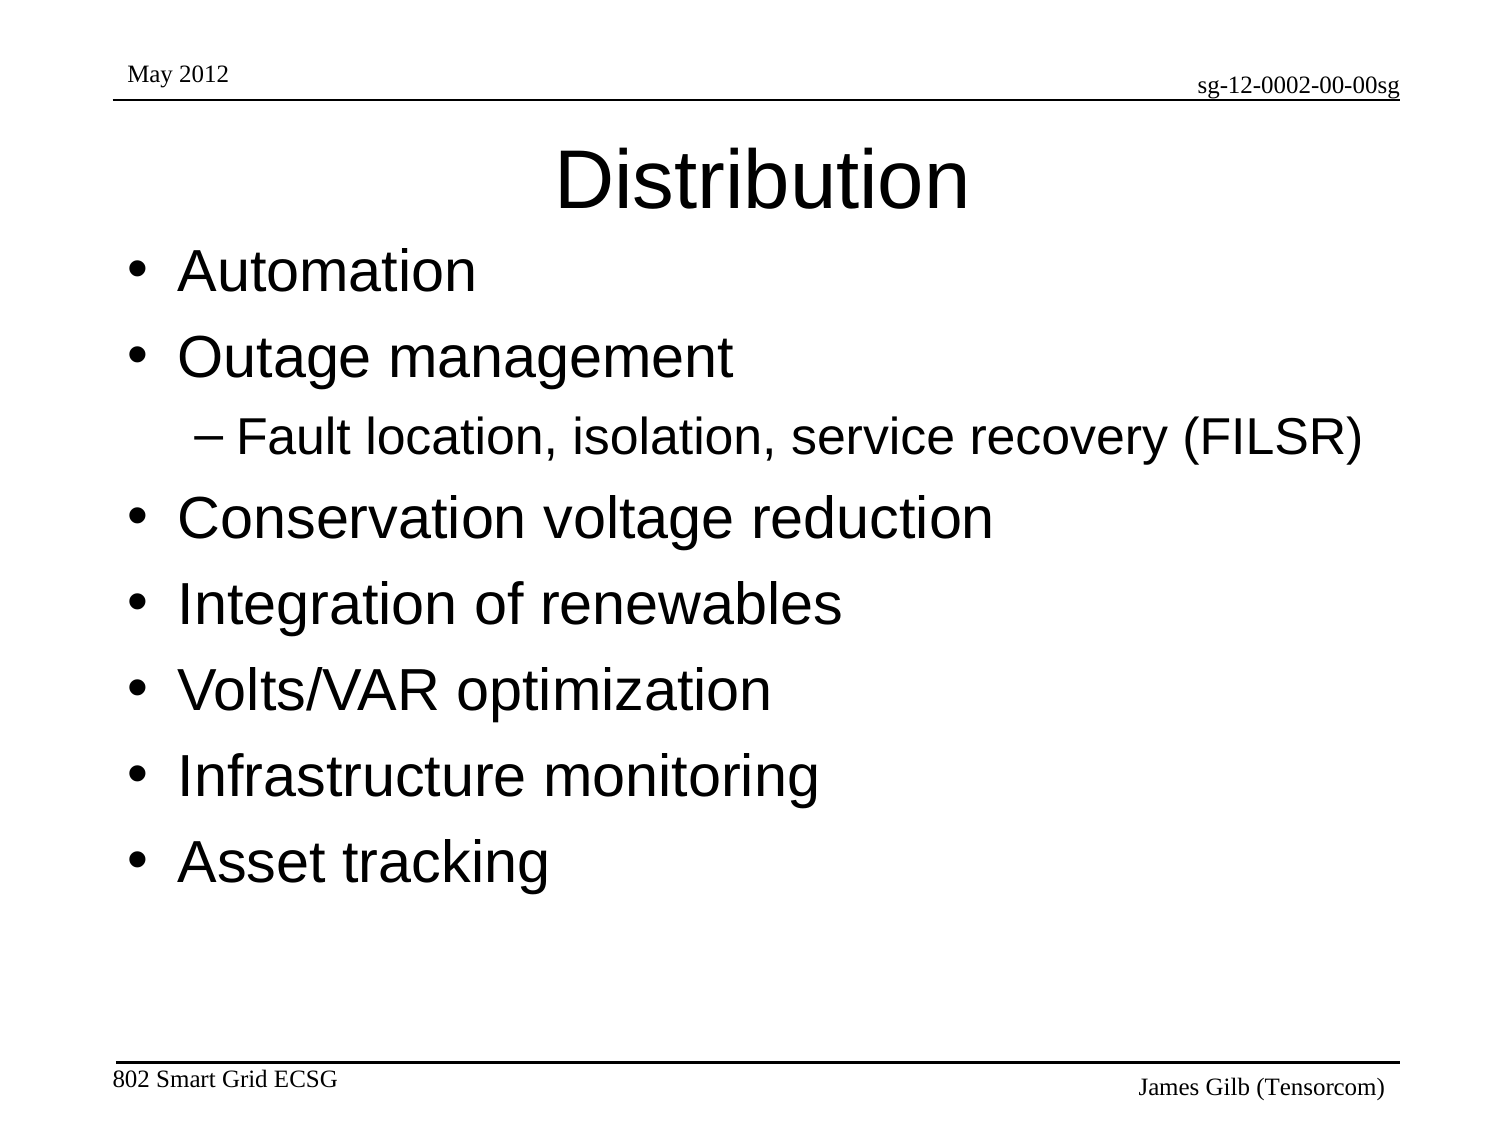

# Distribution
Automation
Outage management
Fault location, isolation, service recovery (FILSR)
Conservation voltage reduction
Integration of renewables
Volts/VAR optimization
Infrastructure monitoring
Asset tracking